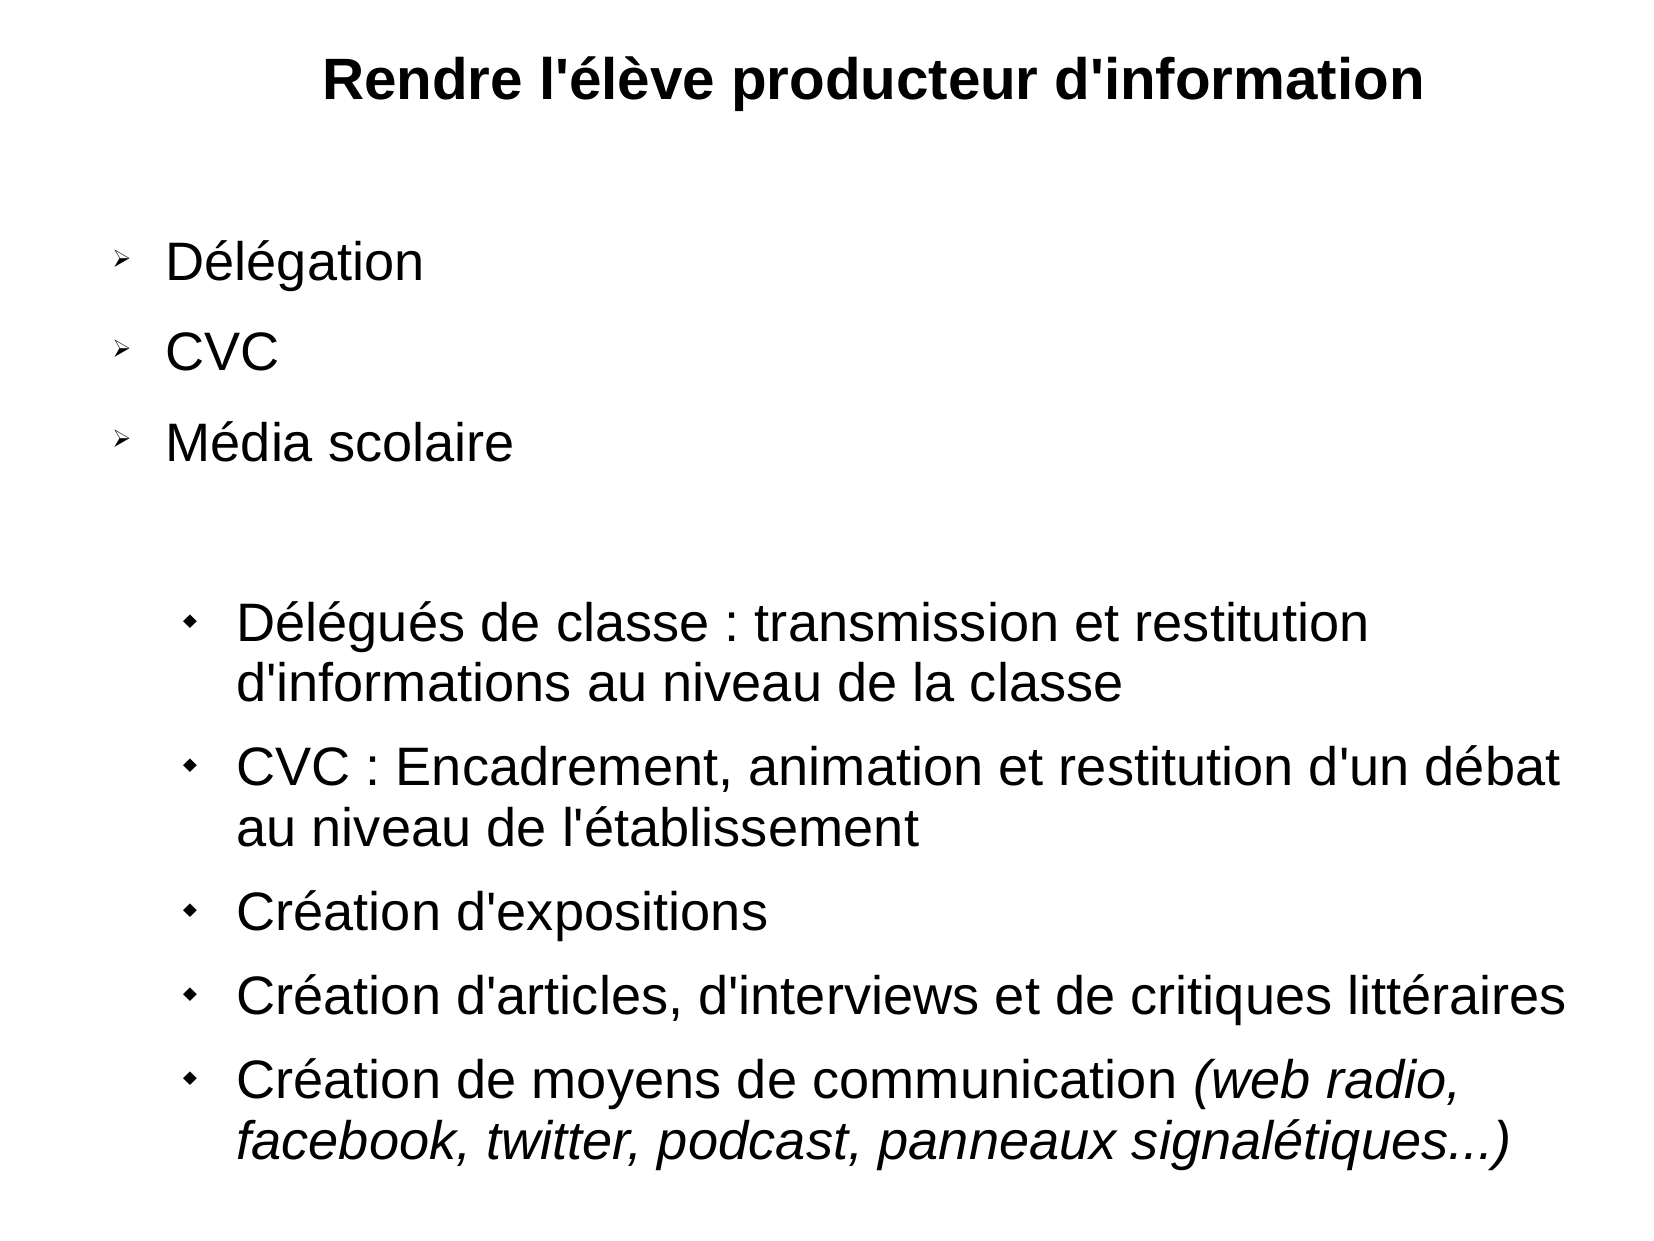

# Rendre l'élève producteur d'information
Délégation
CVC
Média scolaire
Délégués de classe : transmission et restitution d'informations au niveau de la classe
CVC : Encadrement, animation et restitution d'un débat au niveau de l'établissement
Création d'expositions
Création d'articles, d'interviews et de critiques littéraires
Création de moyens de communication (web radio, facebook, twitter, podcast, panneaux signalétiques...)